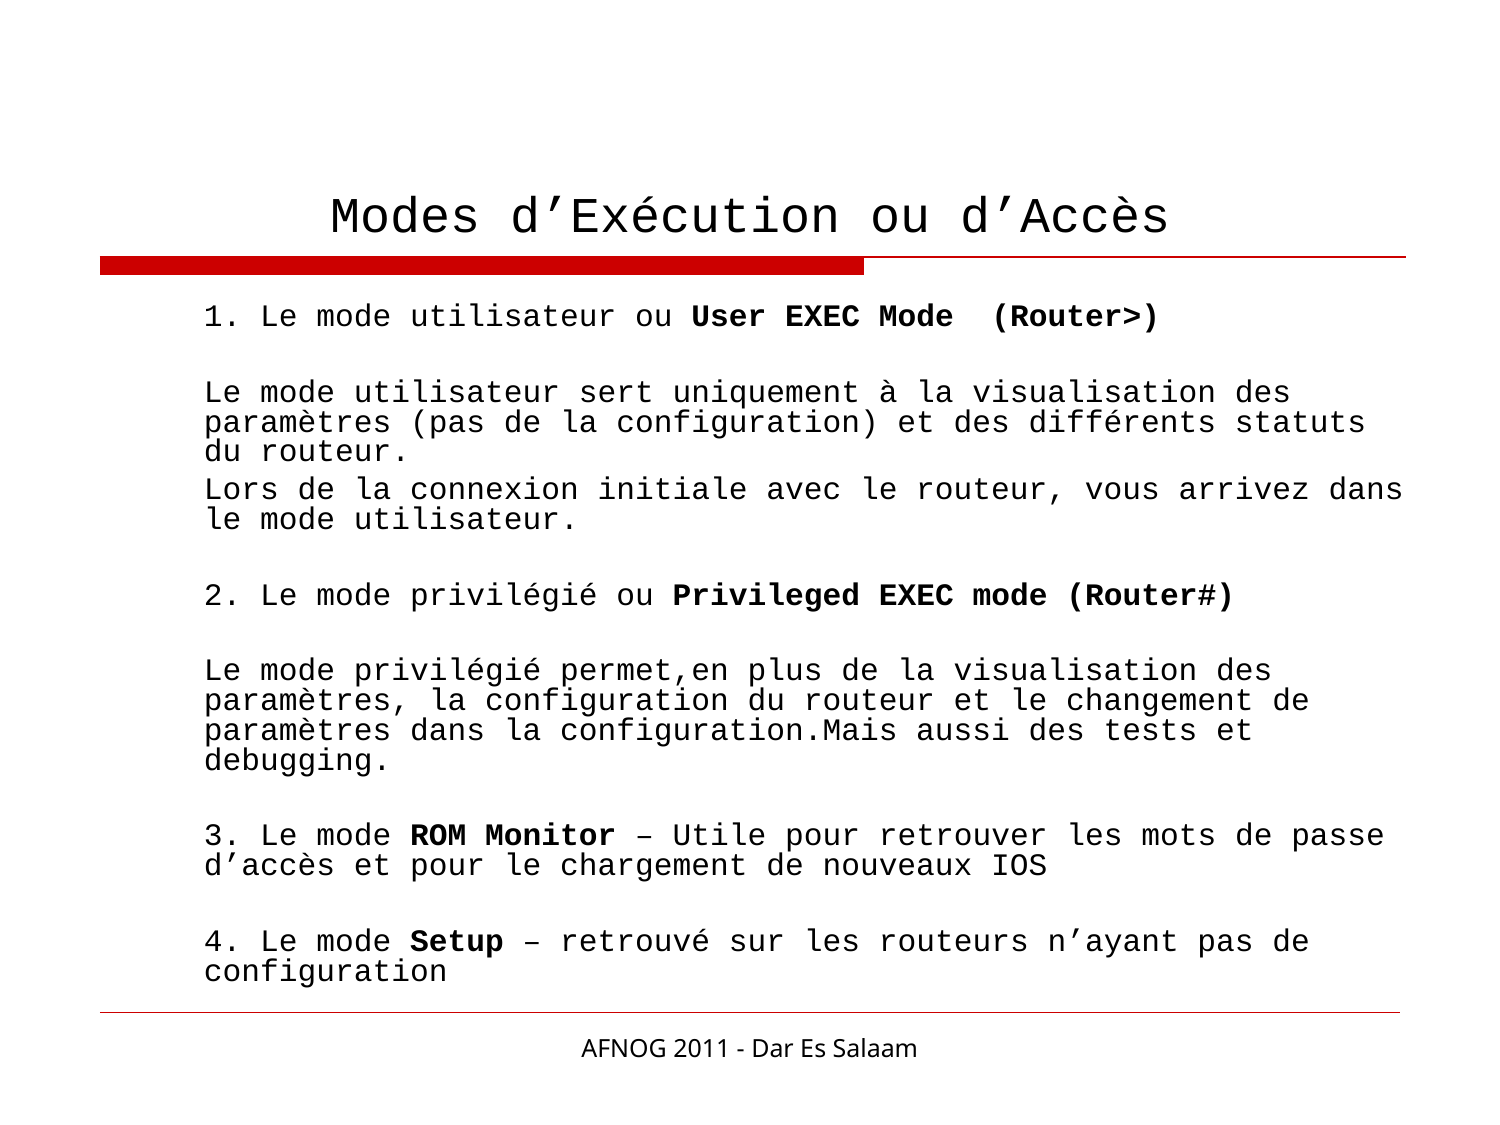

# Modes d’Exécution ou d’Accès
	1. Le mode utilisateur ou User EXEC Mode (Router>)
	Le mode utilisateur sert uniquement à la visualisation des paramètres (pas de la configuration) et des différents statuts du routeur.
	Lors de la connexion initiale avec le routeur, vous arrivez dans le mode utilisateur.
	2. Le mode privilégié ou Privileged EXEC mode (Router#)
	Le mode privilégié permet,en plus de la visualisation des paramètres, la configuration du routeur et le changement de paramètres dans la configuration.Mais aussi des tests et debugging.
	3. Le mode ROM Monitor – Utile pour retrouver les mots de passe d’accès et pour le chargement de nouveaux IOS
	4. Le mode Setup – retrouvé sur les routeurs n’ayant pas de configuration
AFNOG 2011 - Dar Es Salaam